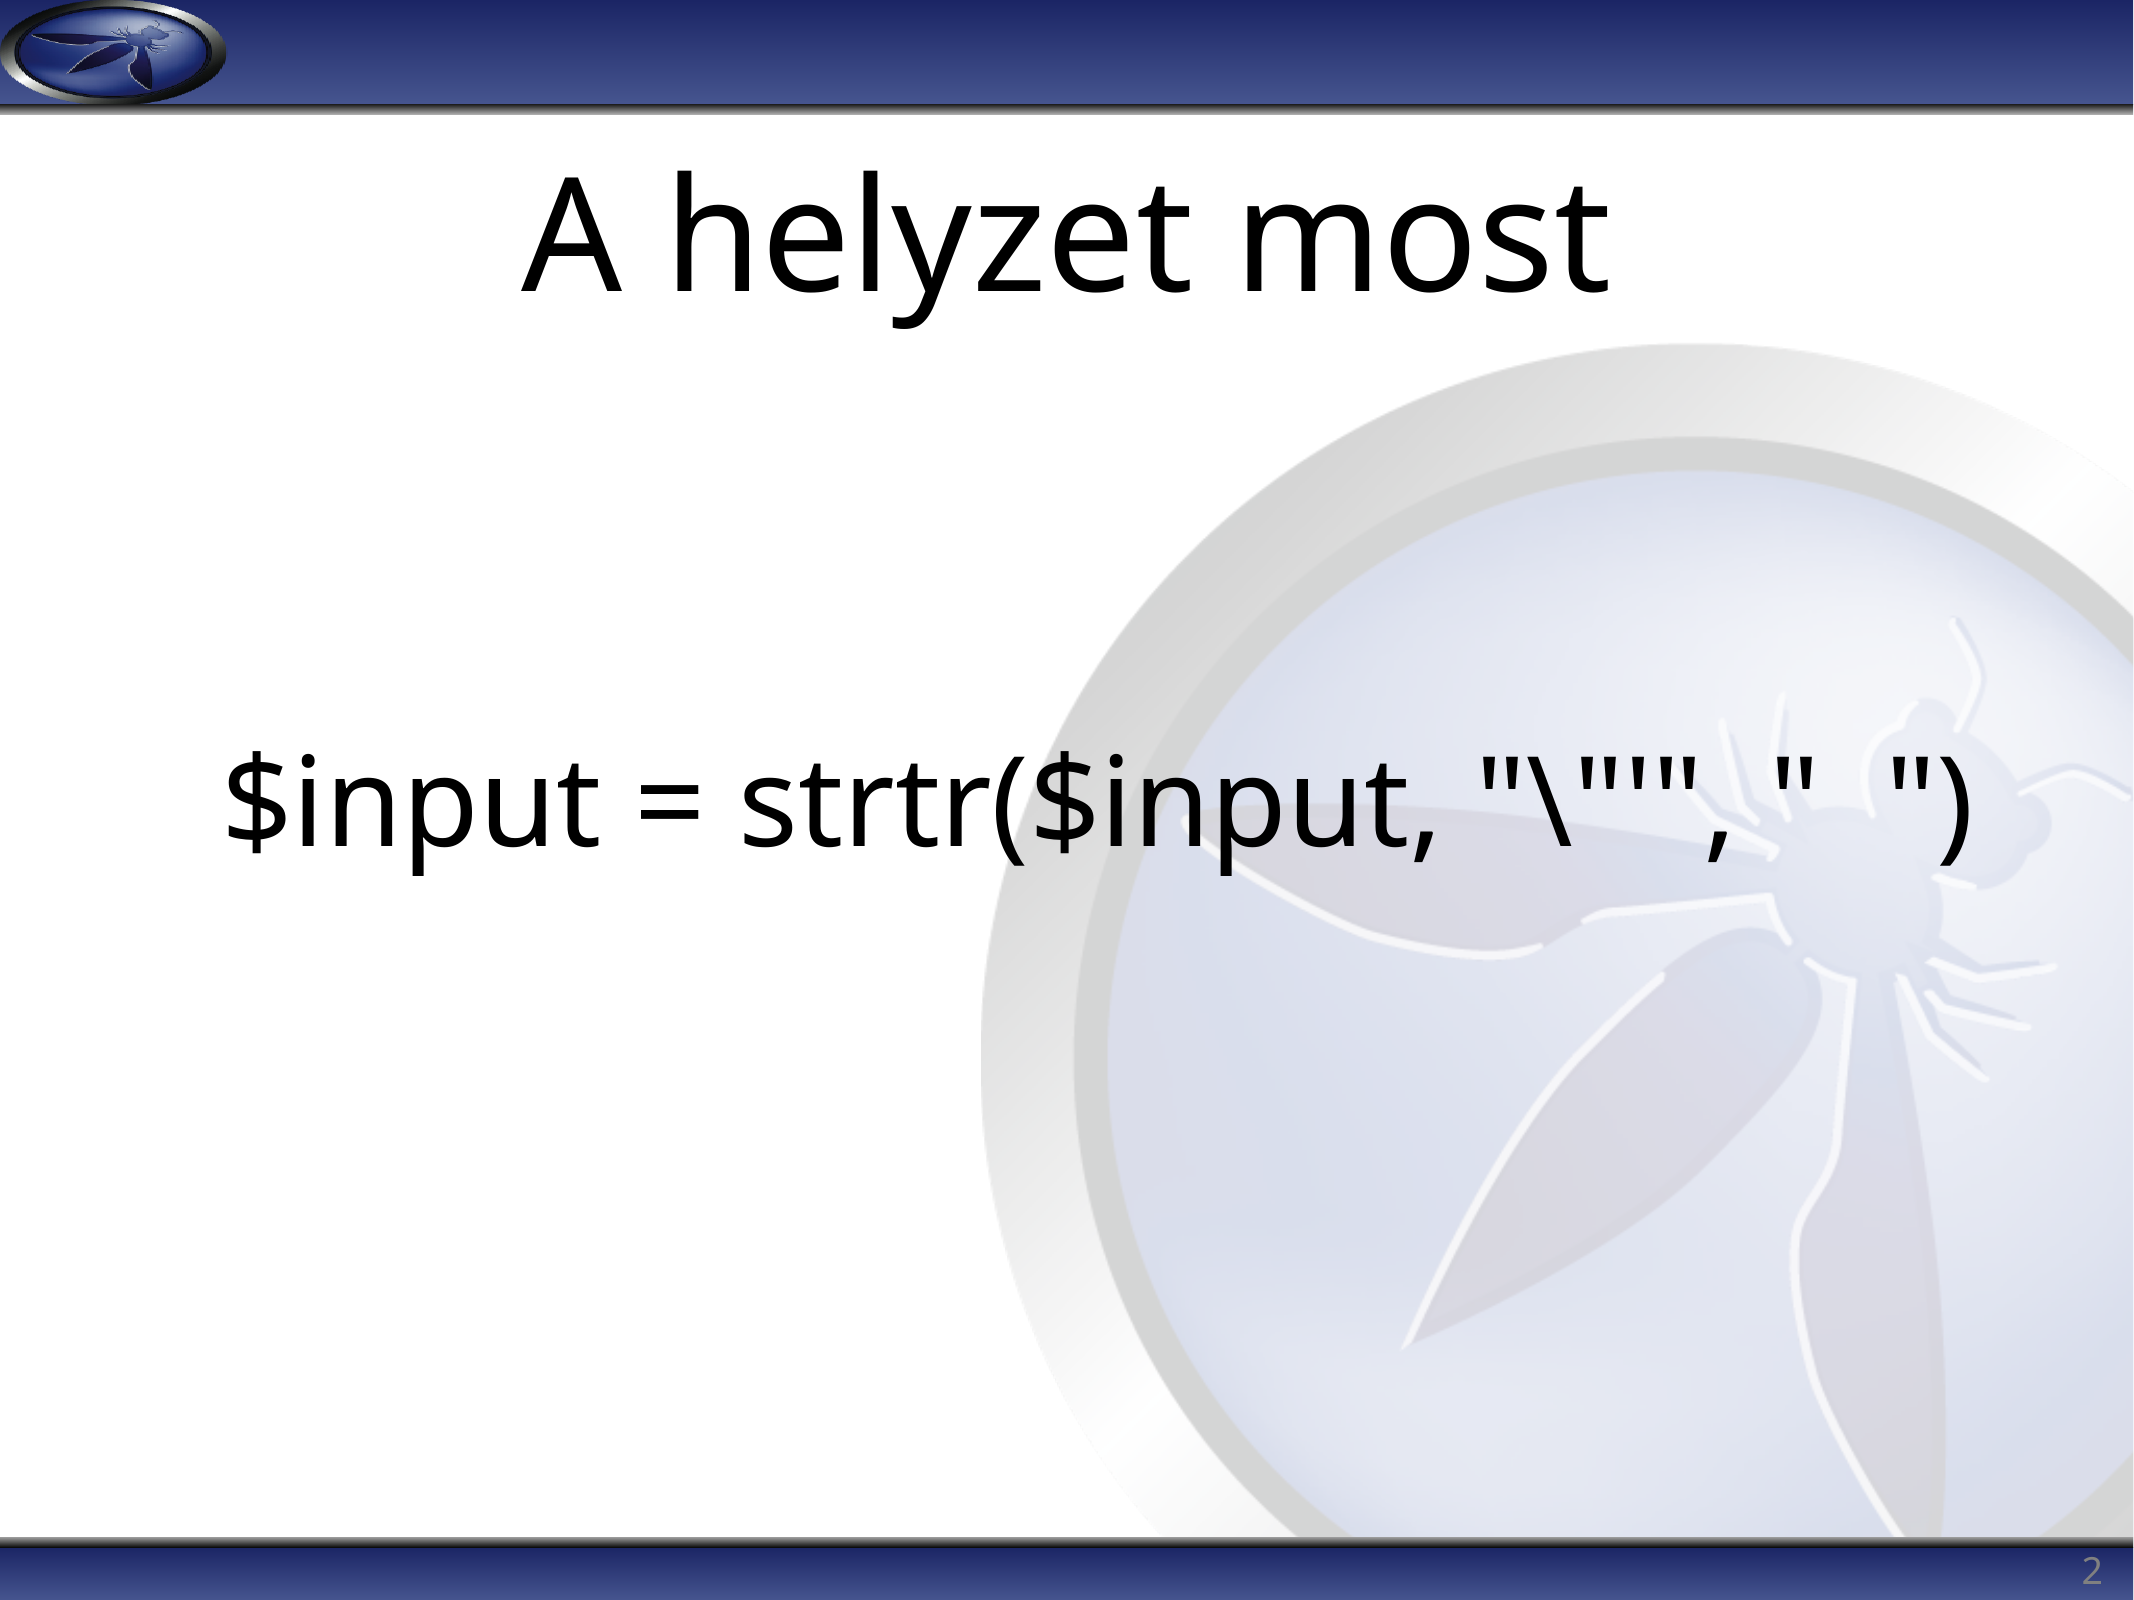

# A helyzet most
$input = strtr($input, "\"'", " ")